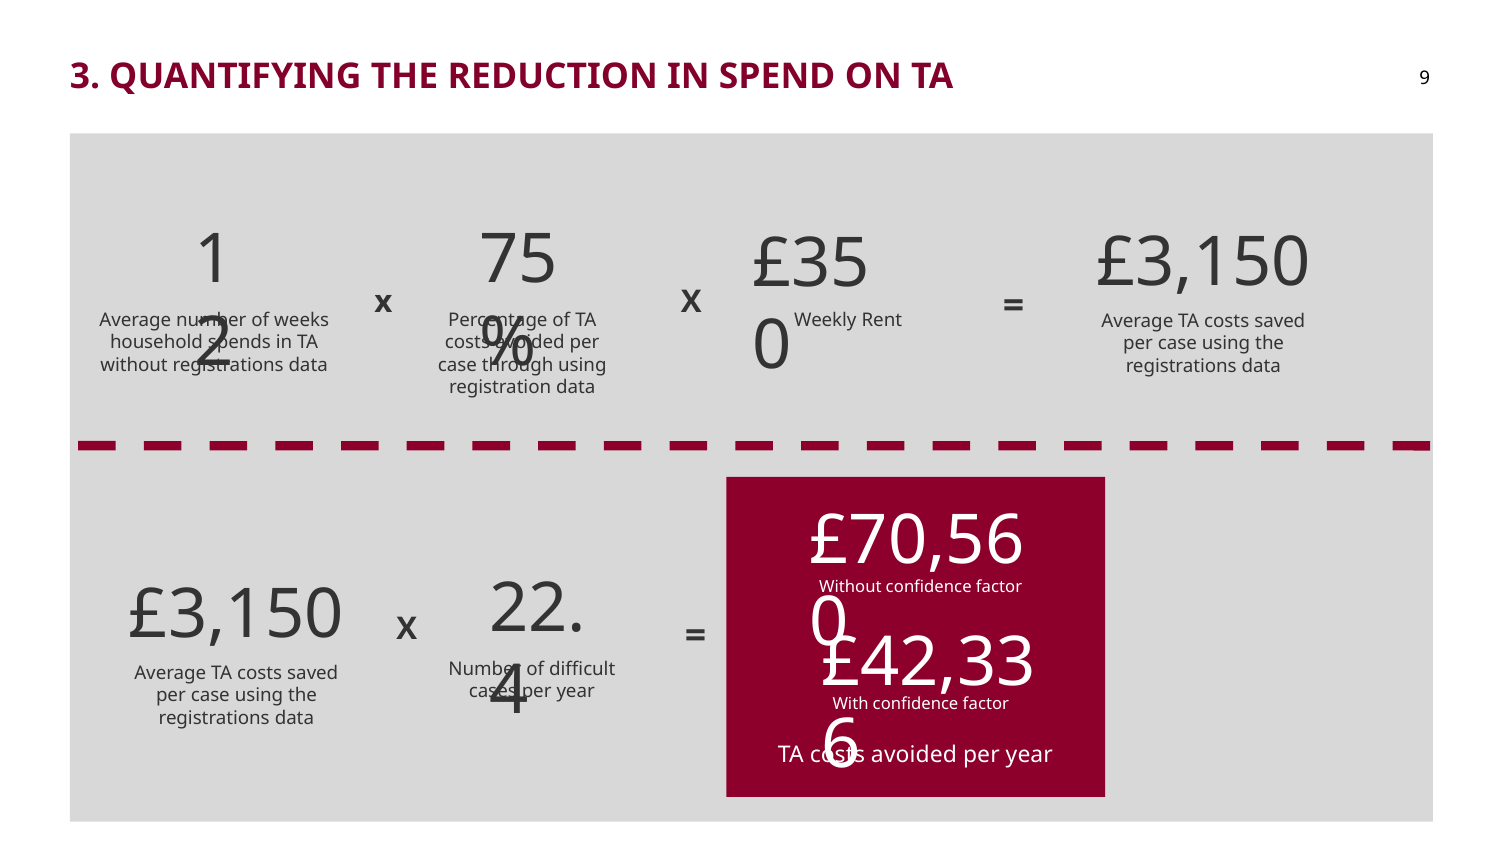

# 3. QUANTIFYING THE REDUCTION IN SPEND ON TA
12
Average number of weeks household spends in TA without registrations data
75%
Percentage of TA costs avoided per case through using registration data
£3,150
Average TA costs saved per case using the registrations data
£350
Weekly Rent
x
X
=
£70,560
Without confidence factor
£42,336
With confidence factor
TA costs avoided per year
22.4
Number of difficult cases per year
£3,150
Average TA costs saved per case using the registrations data
X
=